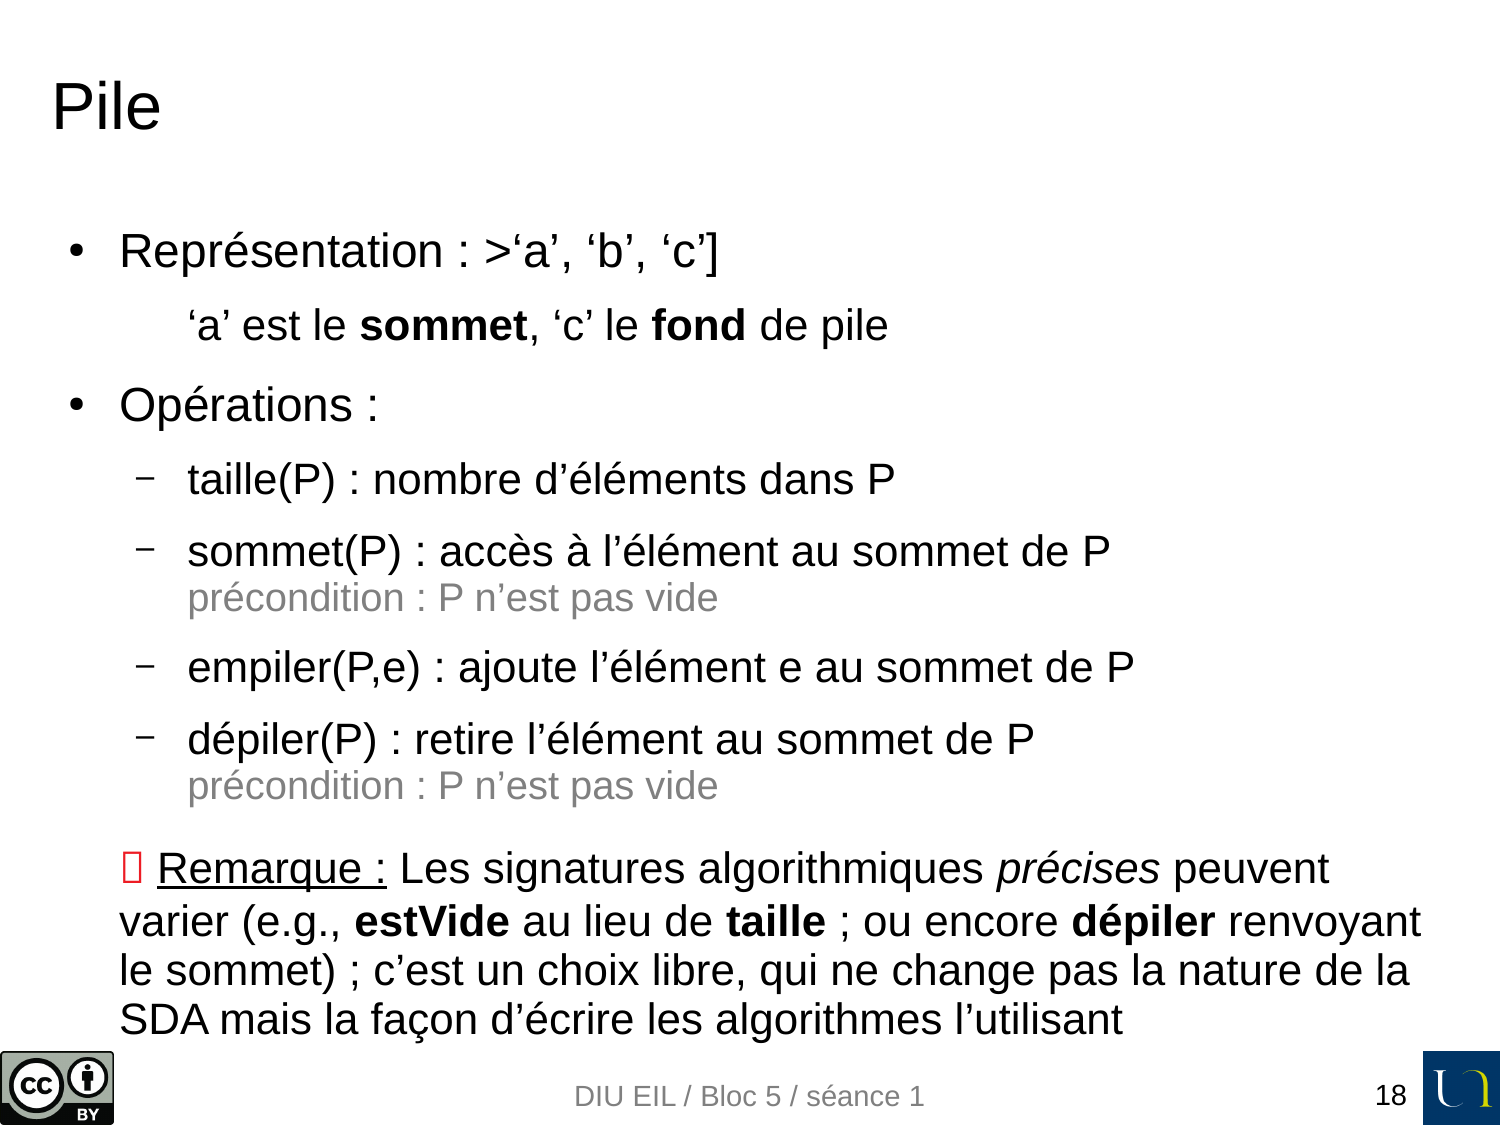

# Pile
Représentation : >‘a’, ‘b’, ‘c’]
‘a’ est le sommet, ‘c’ le fond de pile
Opérations :
taille(P) : nombre d’éléments dans P
sommet(P) : accès à l’élément au sommet de P
précondition : P n’est pas vide
empiler(P,e) : ajoute l’élément e au sommet de P
dépiler(P) : retire l’élément au sommet de P
précondition : P n’est pas vide
 Remarque : Les signatures algorithmiques précises peuvent varier (e.g., estVide au lieu de taille ; ou encore dépiler renvoyant le sommet) ; c’est un choix libre, qui ne change pas la nature de la SDA mais la façon d’écrire les algorithmes l’utilisant
18